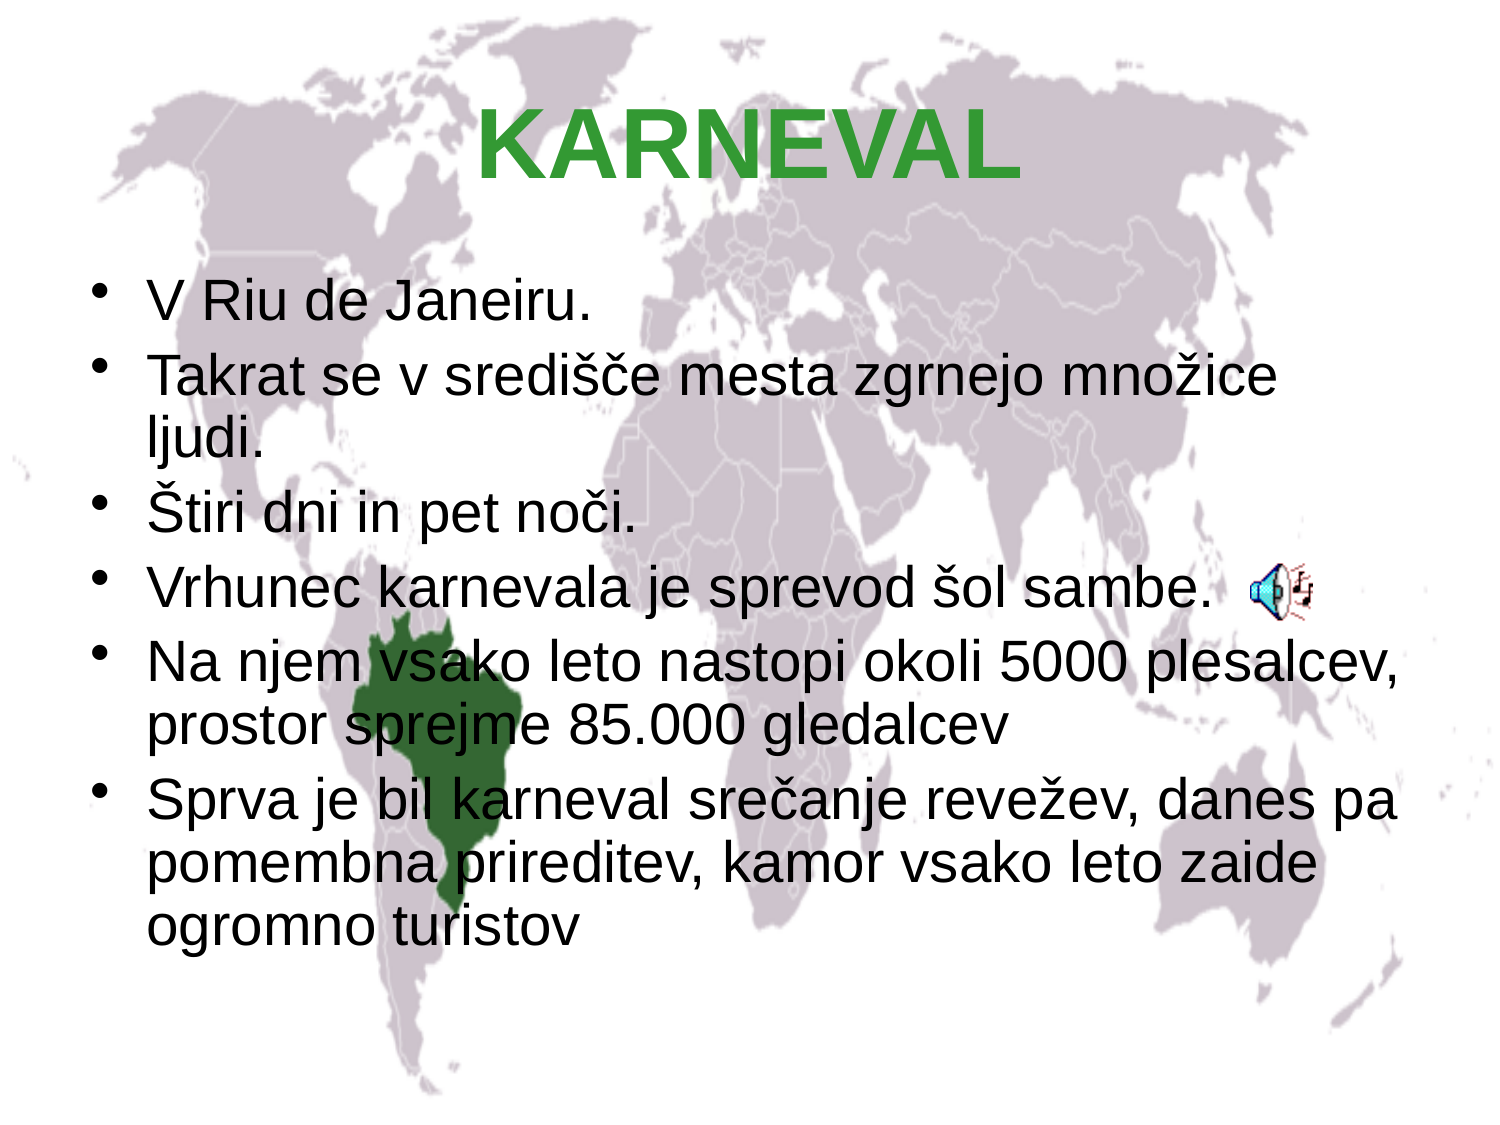

# KARNEVAL
V Riu de Janeiru.
Takrat se v središče mesta zgrnejo množice ljudi.
Štiri dni in pet noči.
Vrhunec karnevala je sprevod šol sambe.
Na njem vsako leto nastopi okoli 5000 plesalcev, prostor sprejme 85.000 gledalcev
Sprva je bil karneval srečanje revežev, danes pa pomembna prireditev, kamor vsako leto zaide ogromno turistov